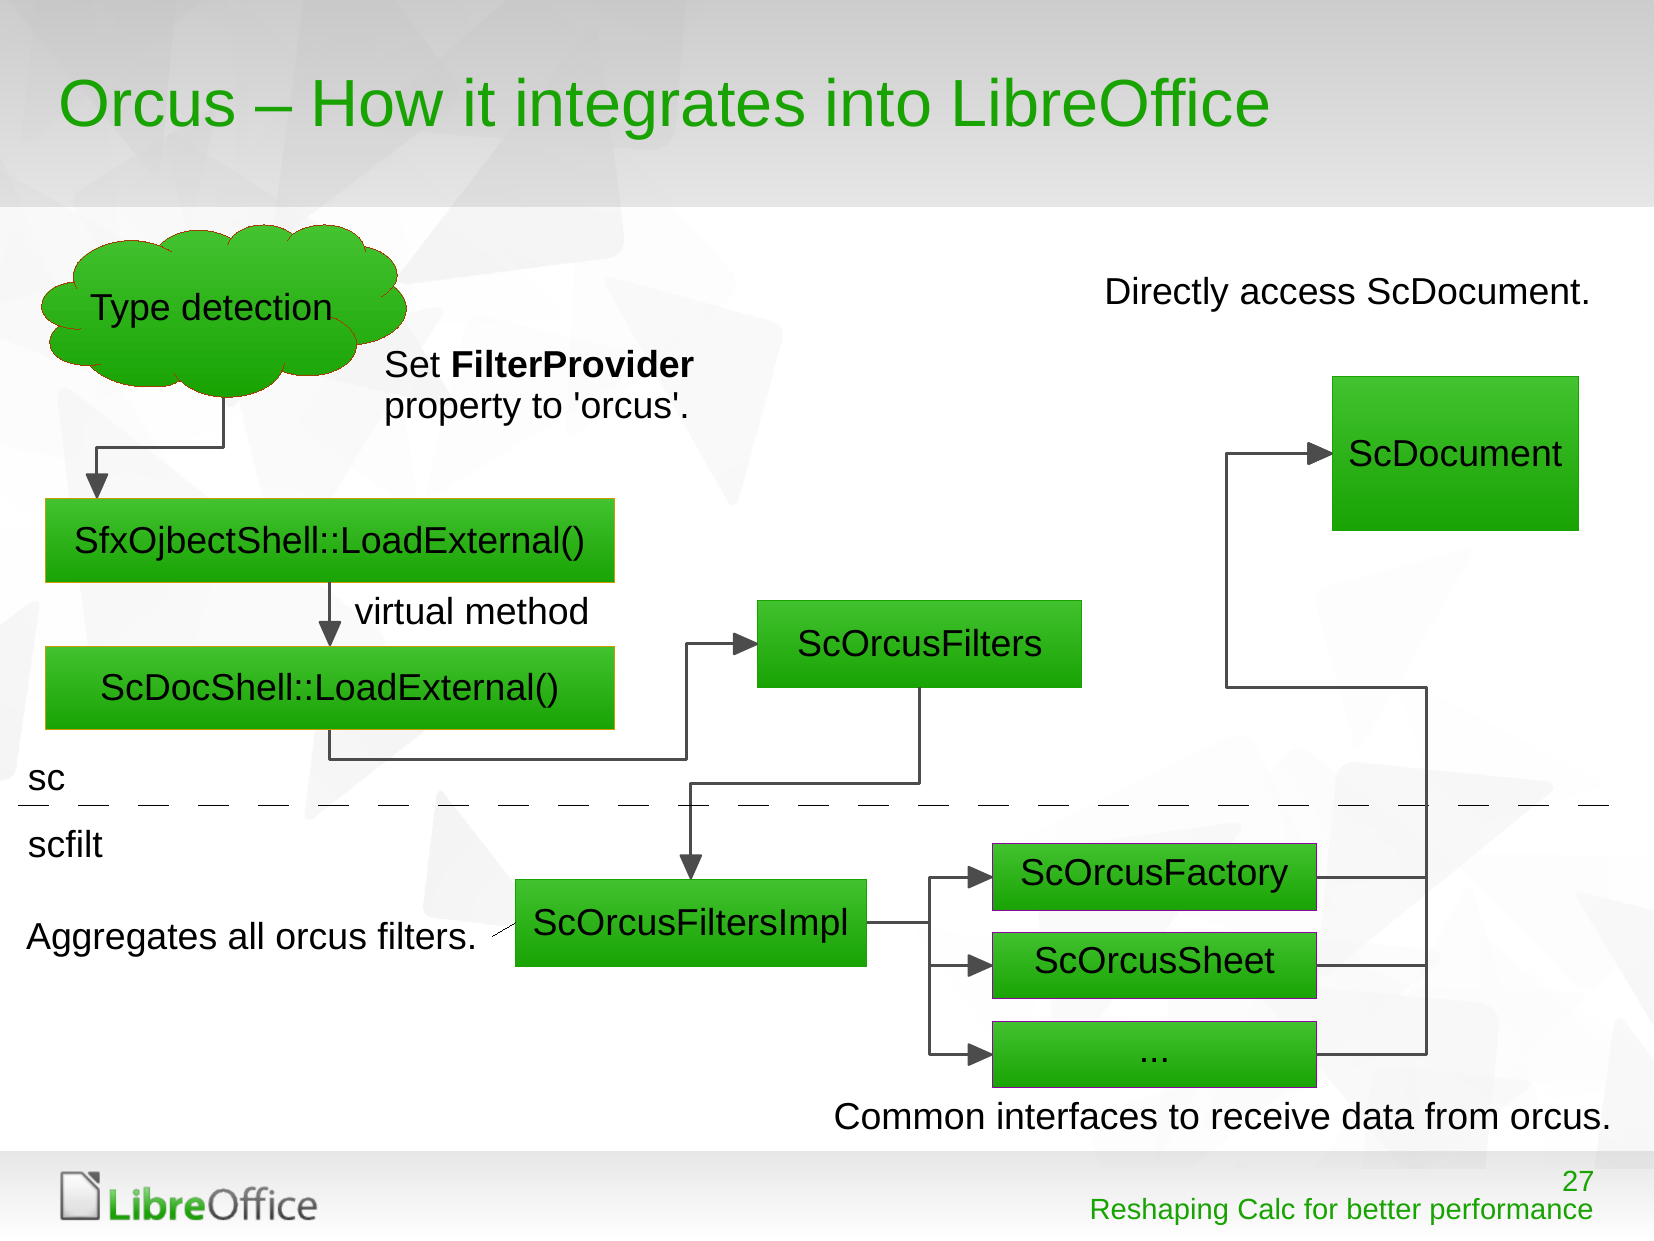

# Orcus – How it integrates into LibreOffice
Type detection
Directly access ScDocument.
Set FilterProvider property to 'orcus'.
ScDocument
SfxOjbectShell::LoadExternal()
virtual method
ScOrcusFilters
ScDocShell::LoadExternal()
sc
scfilt
ScOrcusFactory
ScOrcusFiltersImpl
Aggregates all orcus filters.
ScOrcusSheet
...
Common interfaces to receive data from orcus.
27
Reshaping Calc for better performance